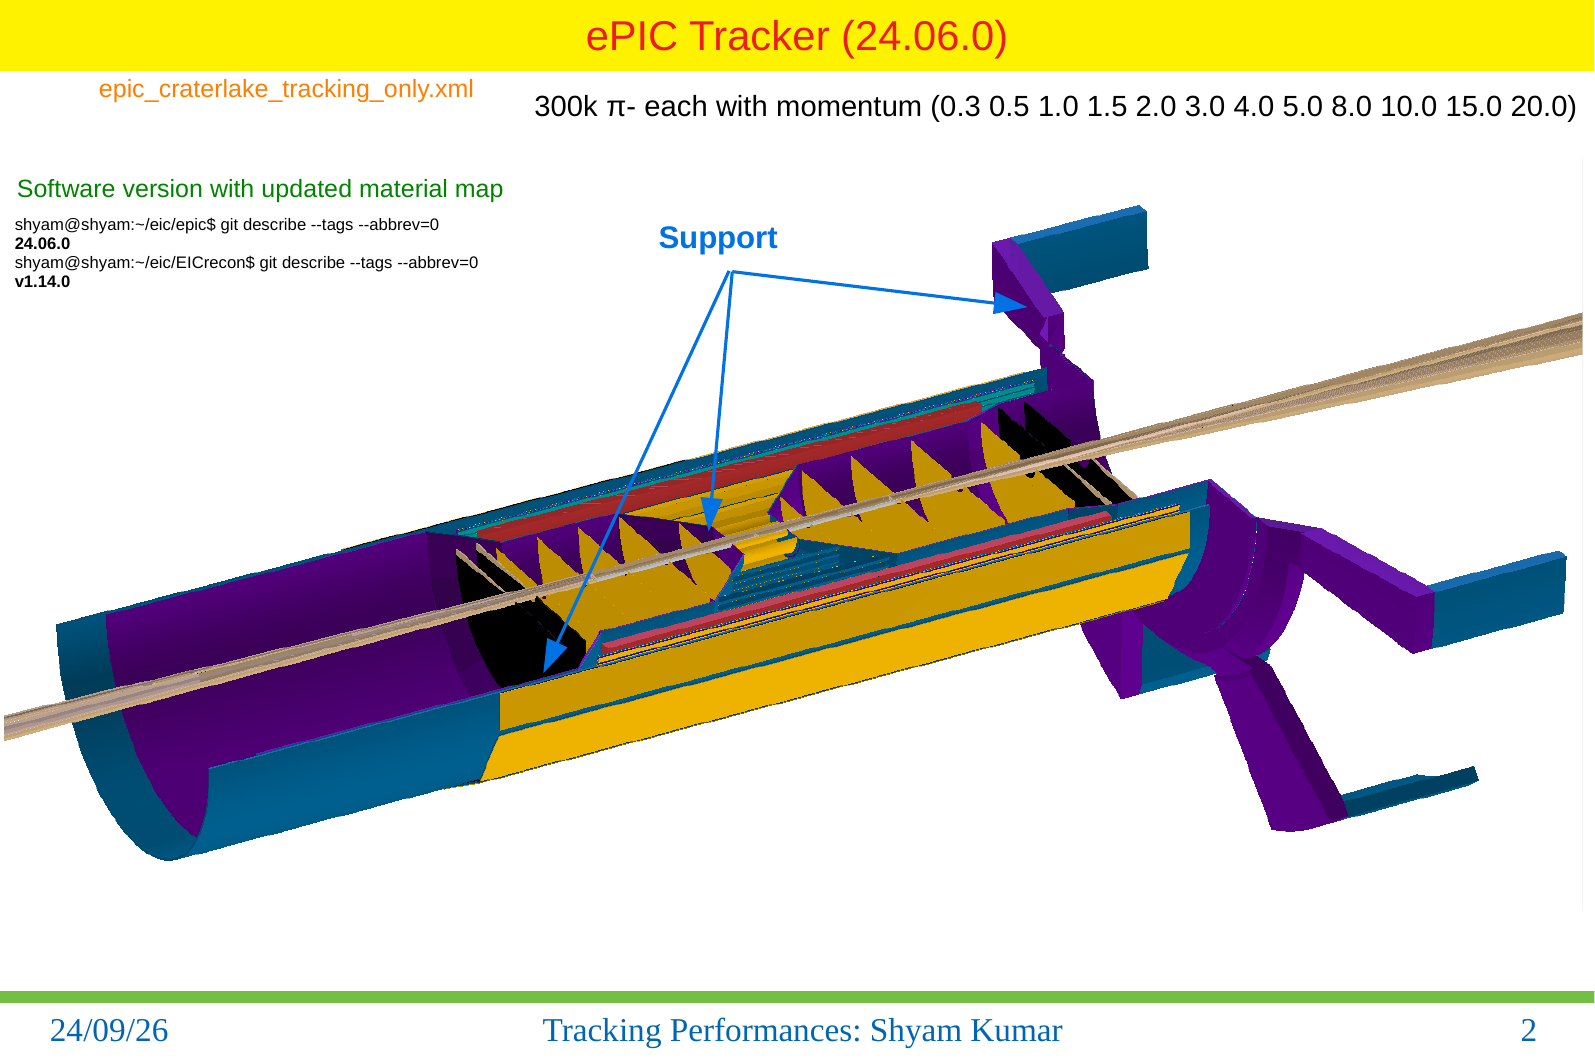

# ePIC Tracker (24.06.0)
epic_craterlake_tracking_only.xml
300k π- each with momentum (0.3 0.5 1.0 1.5 2.0 3.0 4.0 5.0 8.0 10.0 15.0 20.0)
Software version with updated material map
shyam@shyam:~/eic/epic$ git describe --tags --abbrev=0
24.06.0
shyam@shyam:~/eic/EICrecon$ git describe --tags --abbrev=0
v1.14.0
Support
Tracking Performances: Shyam Kumar
2